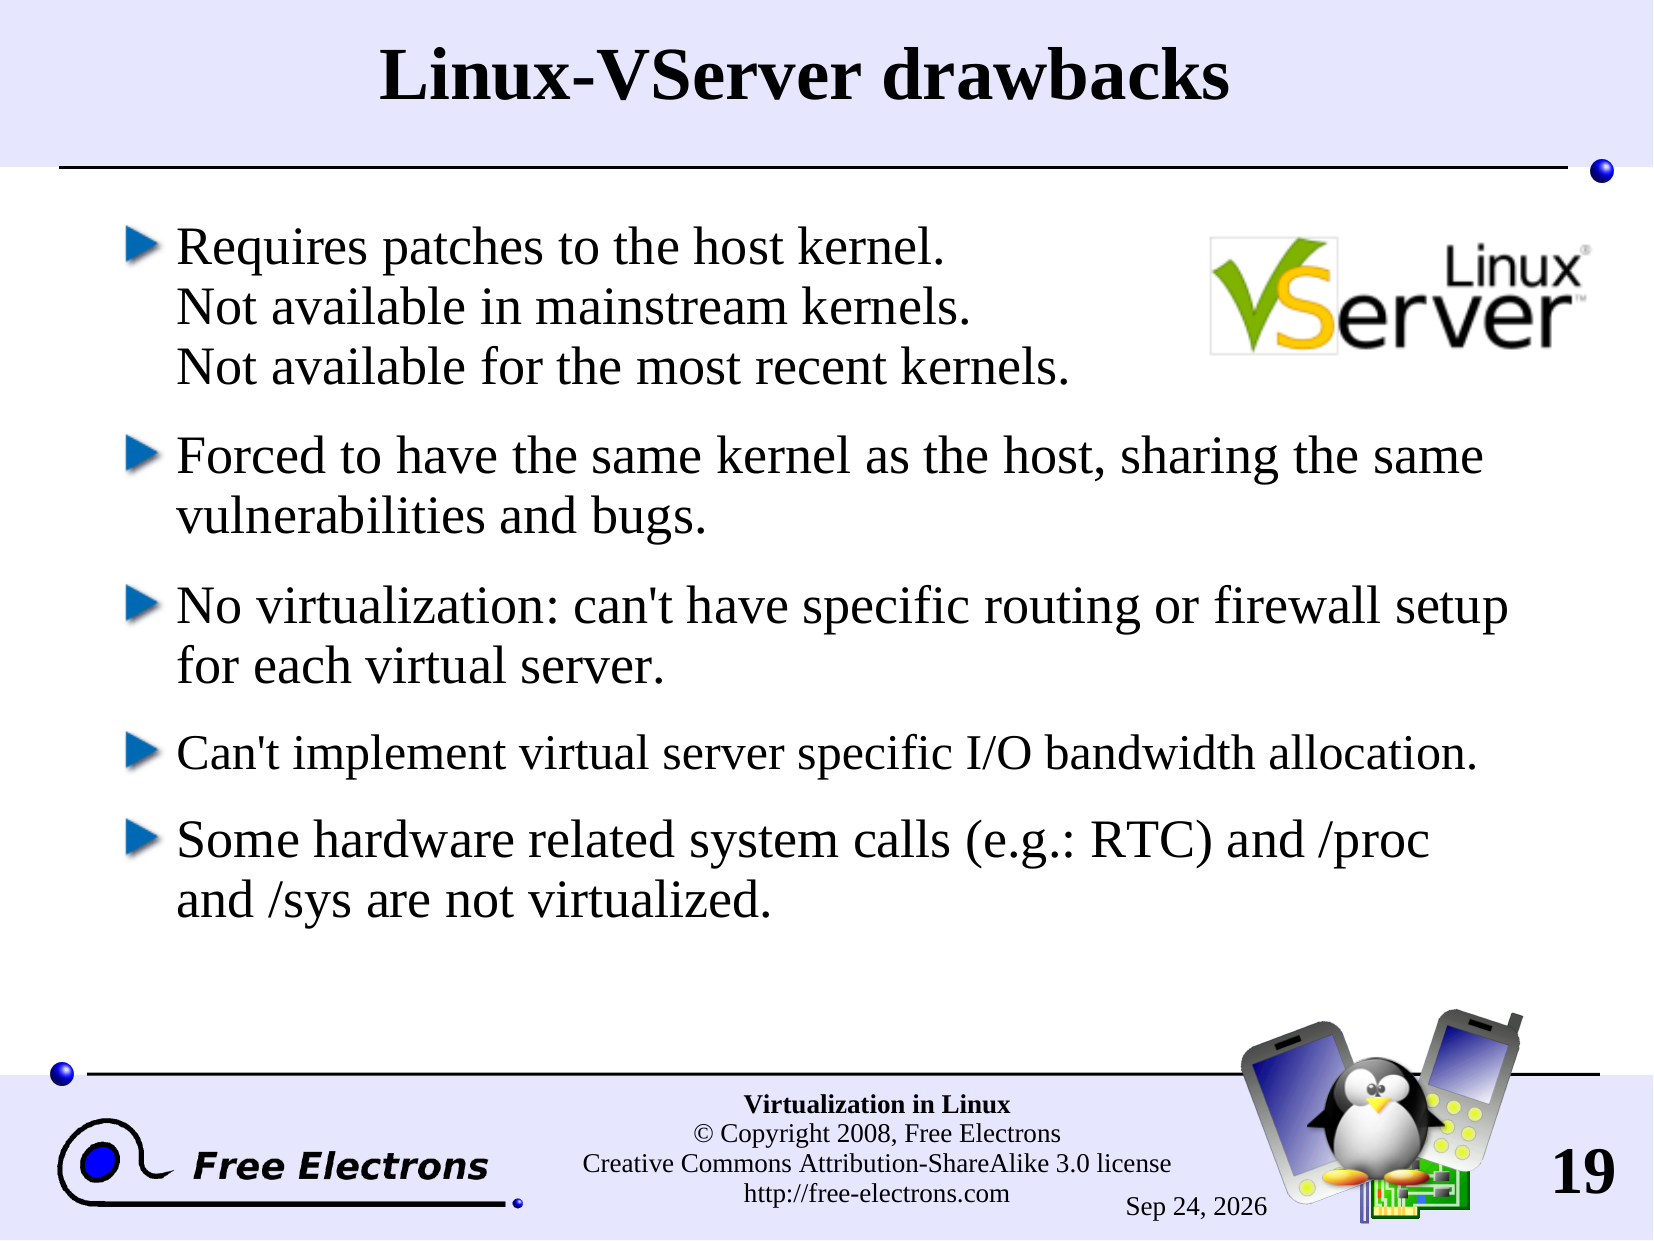

# Linux-VServer drawbacks
Requires patches to the host kernel.
Not available in mainstream kernels.
Not available for the most recent kernels.
Forced to have the same kernel as the host, sharing the same vulnerabilities and bugs.
No virtualization: can't have specific routing or firewall setup for each virtual server.
Can't implement virtual server specific I/O bandwidth allocation.
Some hardware related system calls (e.g.: RTC) and /proc and /sys are not virtualized.